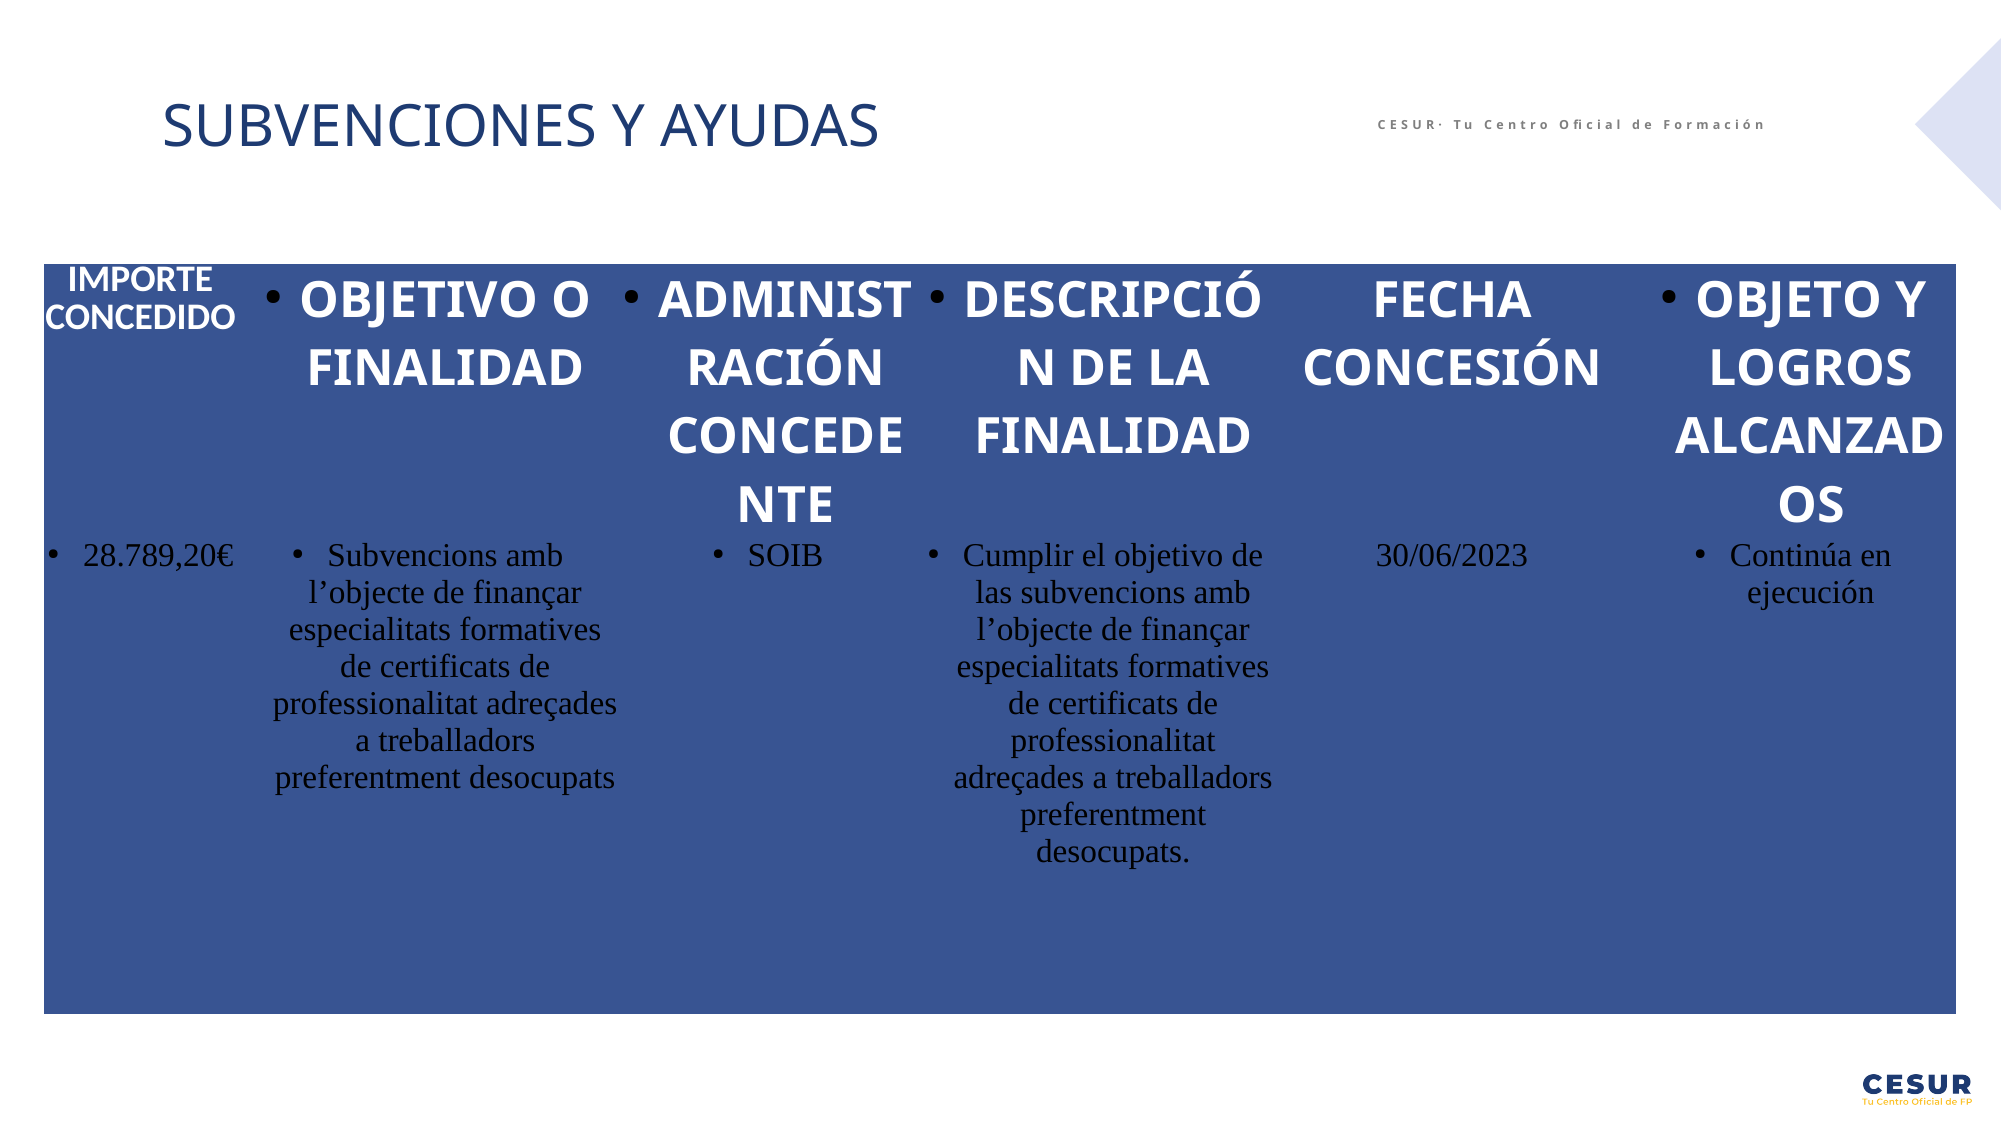

# SUBVENCIONES Y AYUDAS
| IMPORTE CONCEDIDO | OBJETIVO O FINALIDAD | ADMINISTRACIÓN CONCEDENTE | DESCRIPCIÓN DE LA FINALIDAD | FECHA CONCESIÓN | OBJETO Y LOGROS ALCANZADOS |
| --- | --- | --- | --- | --- | --- |
| 28.789,20€ | Subvencions amb l’objecte de finançar especialitats formatives de certificats de professionalitat adreçades a treballadors preferentment desocupats | SOIB | Cumplir el objetivo de las subvencions amb l’objecte de finançar especialitats formatives de certificats de professionalitat adreçades a treballadors preferentment desocupats. | 30/06/2023 | Continúa en ejecución |